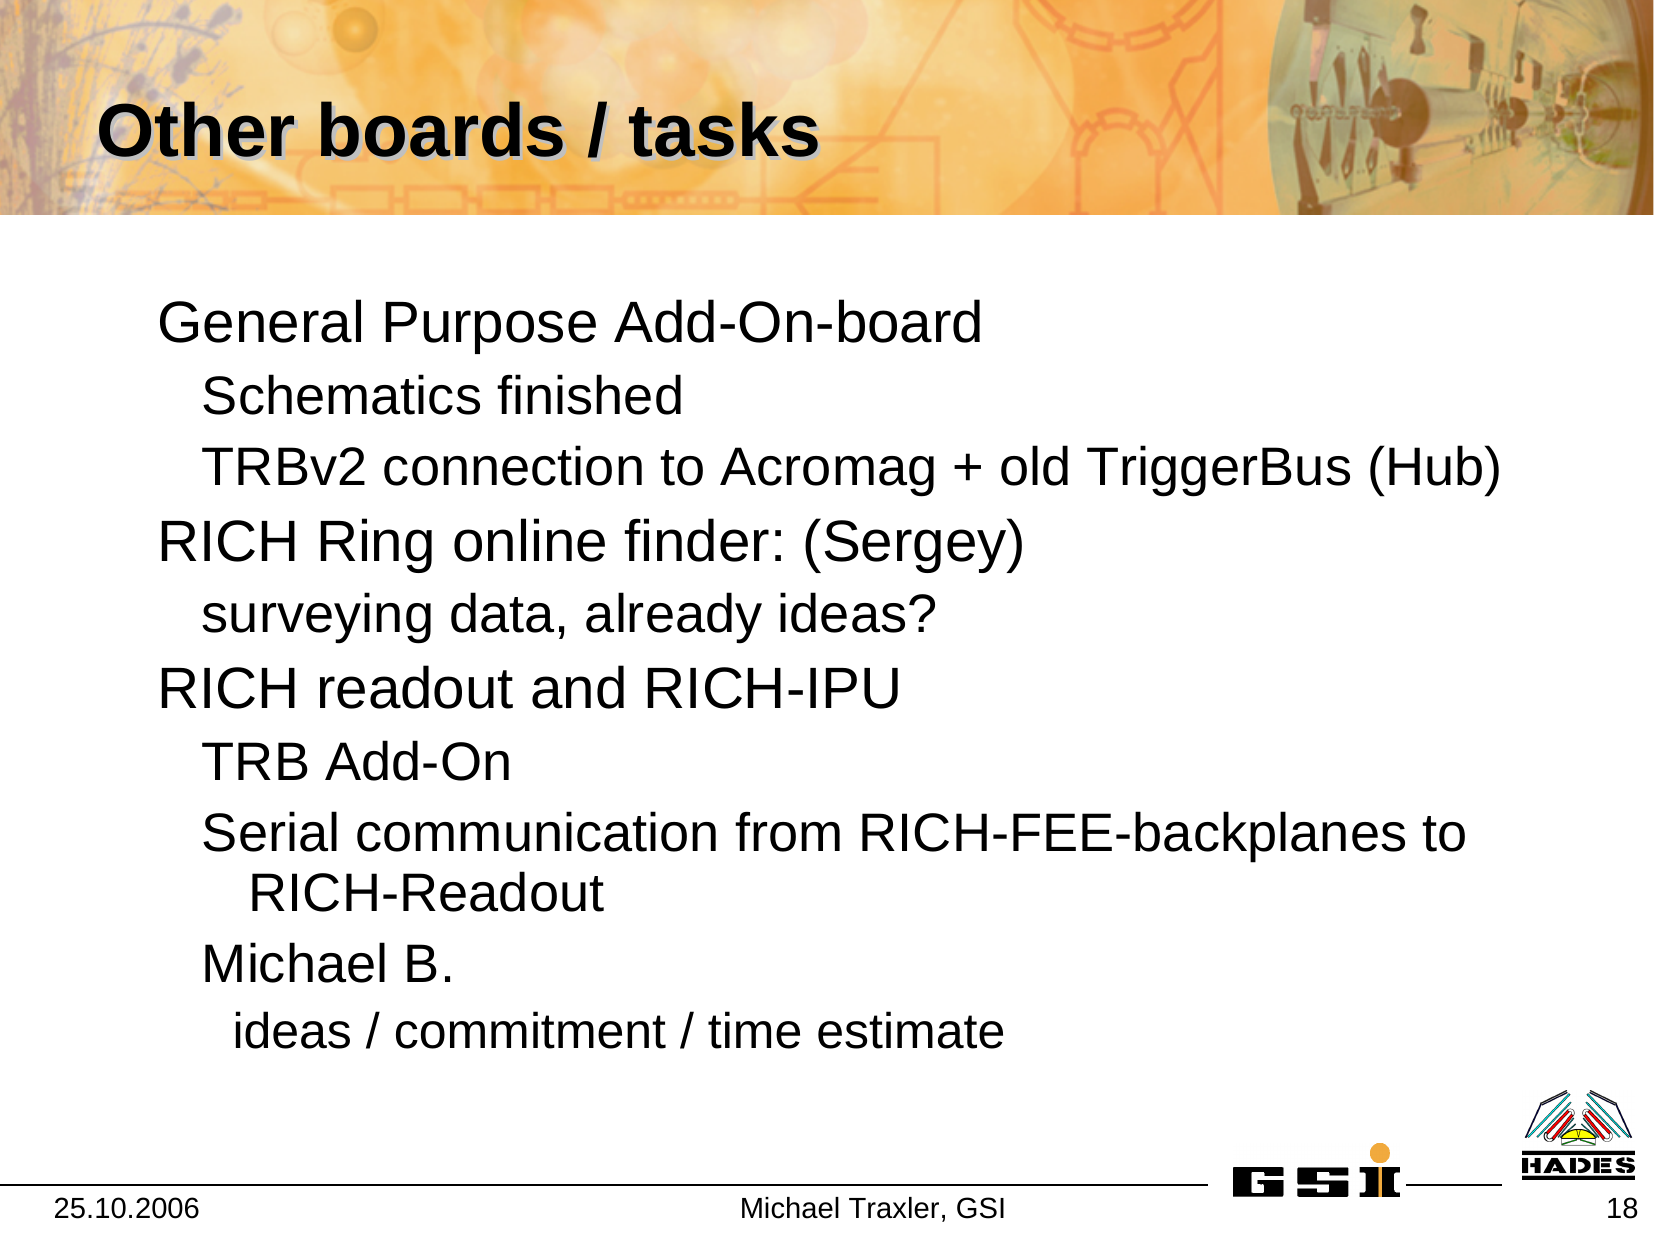

# Other boards / tasks
General Purpose Add-On-board
Schematics finished
TRBv2 connection to Acromag + old TriggerBus (Hub)
RICH Ring online finder: (Sergey)
surveying data, already ideas?
RICH readout and RICH-IPU
TRB Add-On
Serial communication from RICH-FEE-backplanes to RICH-Readout
Michael B.
ideas / commitment / time estimate
25.10.2006
Michael Traxler, GSI
18